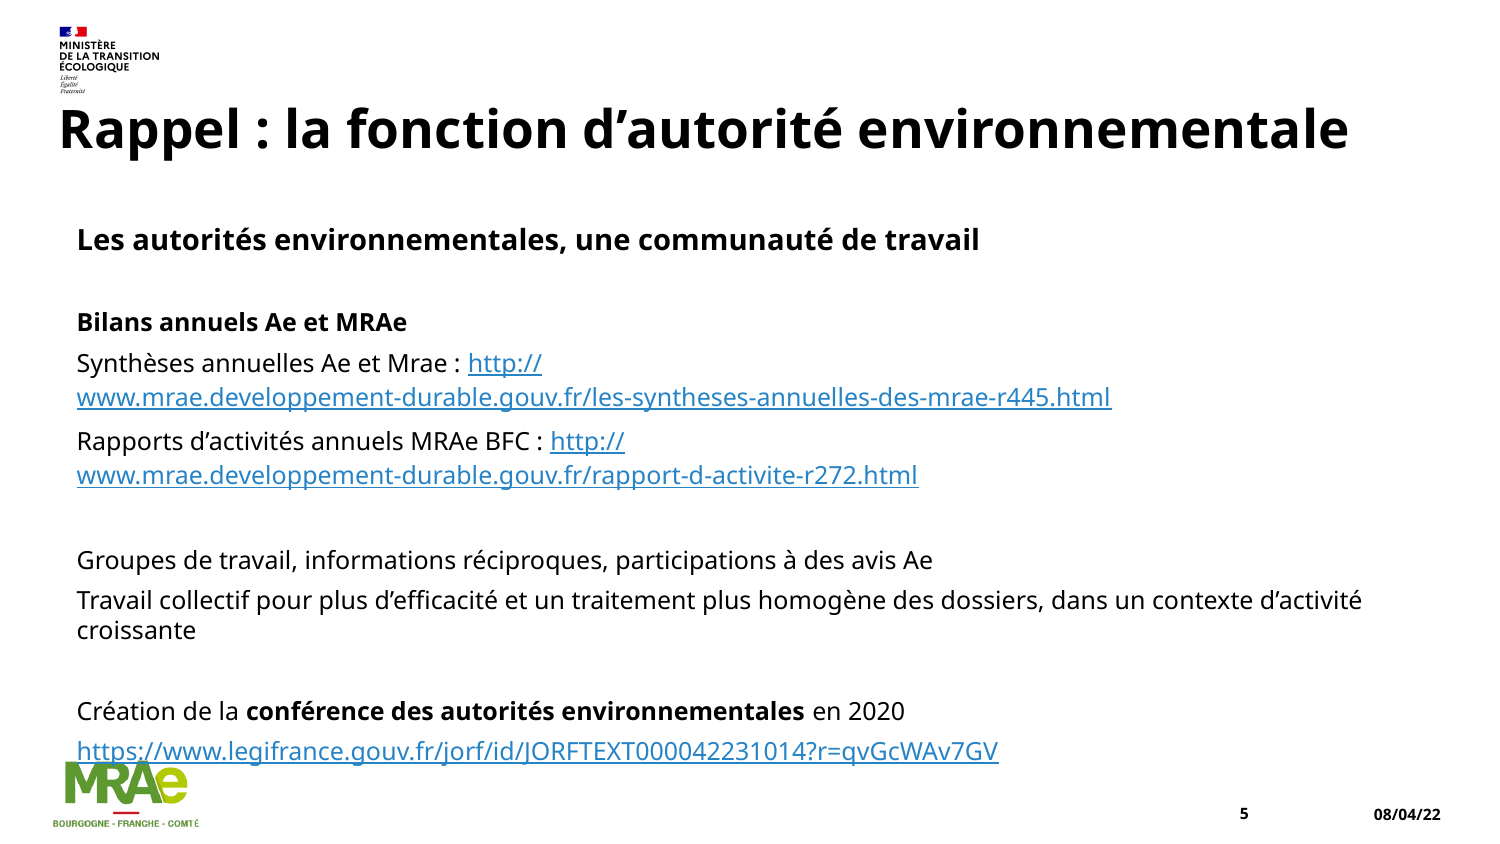

# Rappel : la fonction d’autorité environnementale
Les autorités environnementales, une communauté de travail
Bilans annuels Ae et MRAe
Synthèses annuelles Ae et Mrae : http://www.mrae.developpement-durable.gouv.fr/les-syntheses-annuelles-des-mrae-r445.html
Rapports d’activités annuels MRAe BFC : http://www.mrae.developpement-durable.gouv.fr/rapport-d-activite-r272.html
Groupes de travail, informations réciproques, participations à des avis Ae
Travail collectif pour plus d’efficacité et un traitement plus homogène des dossiers, dans un contexte d’activité croissante
Création de la conférence des autorités environnementales en 2020
https://www.legifrance.gouv.fr/jorf/id/JORFTEXT000042231014?r=qvGcWAv7GV
08/04/22